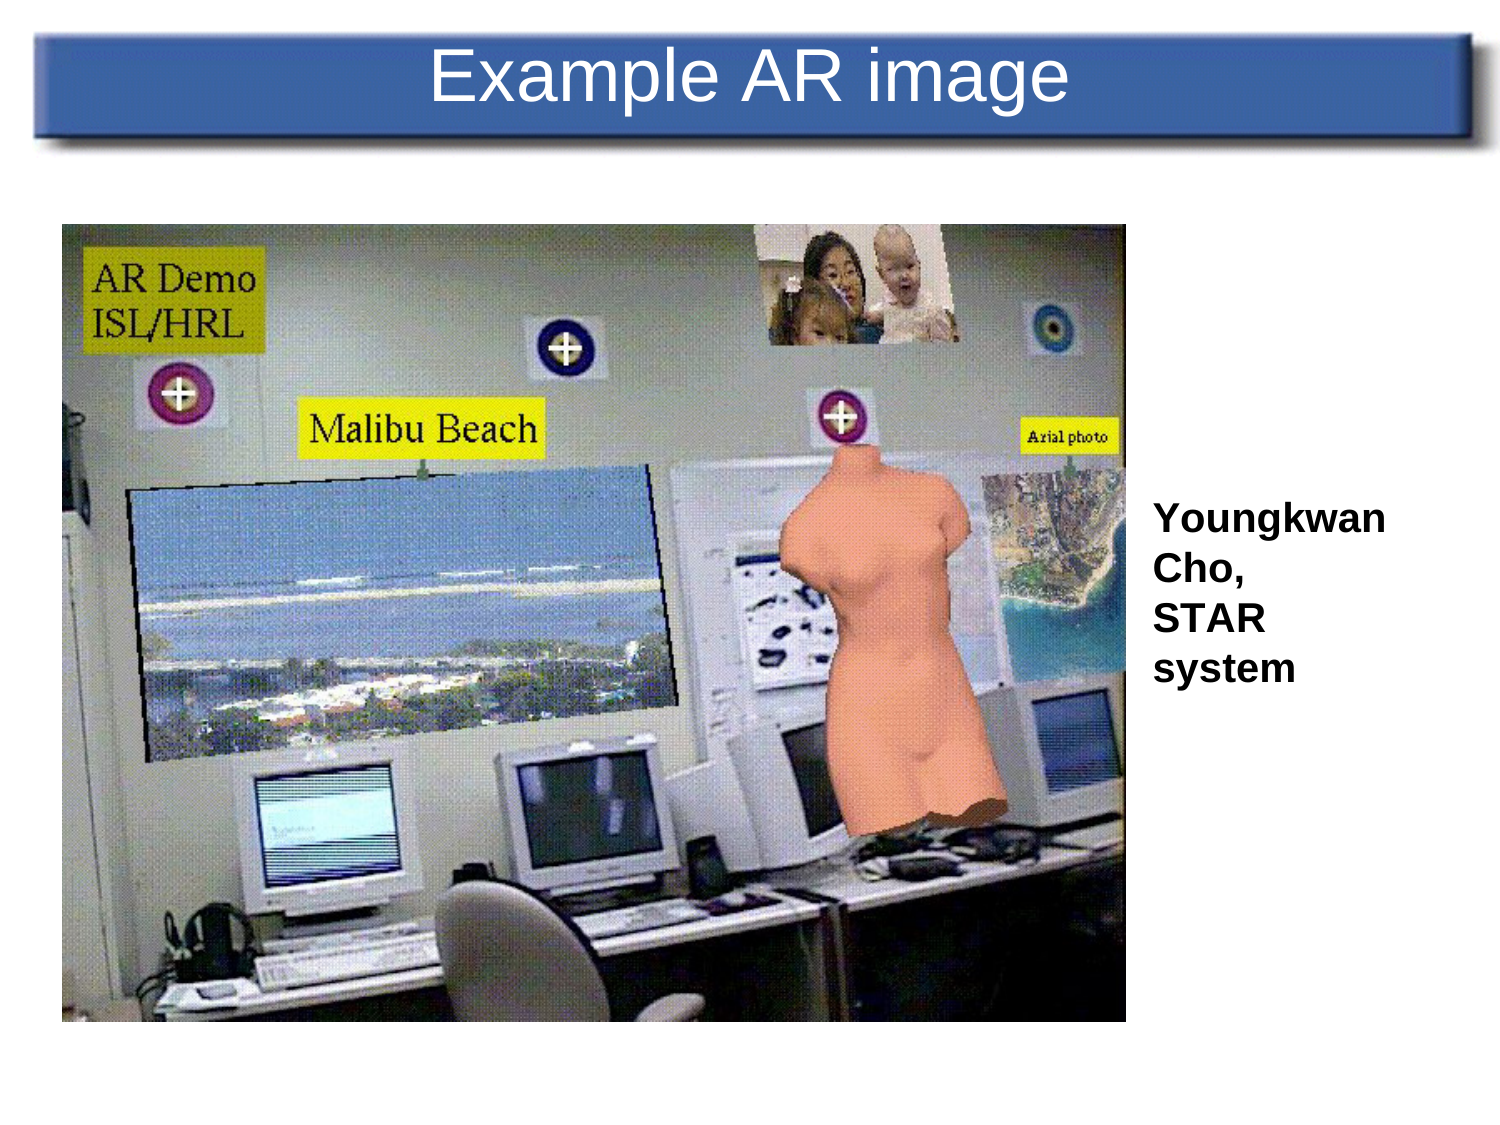

# Example AR image
Youngkwan
Cho,
STAR
system